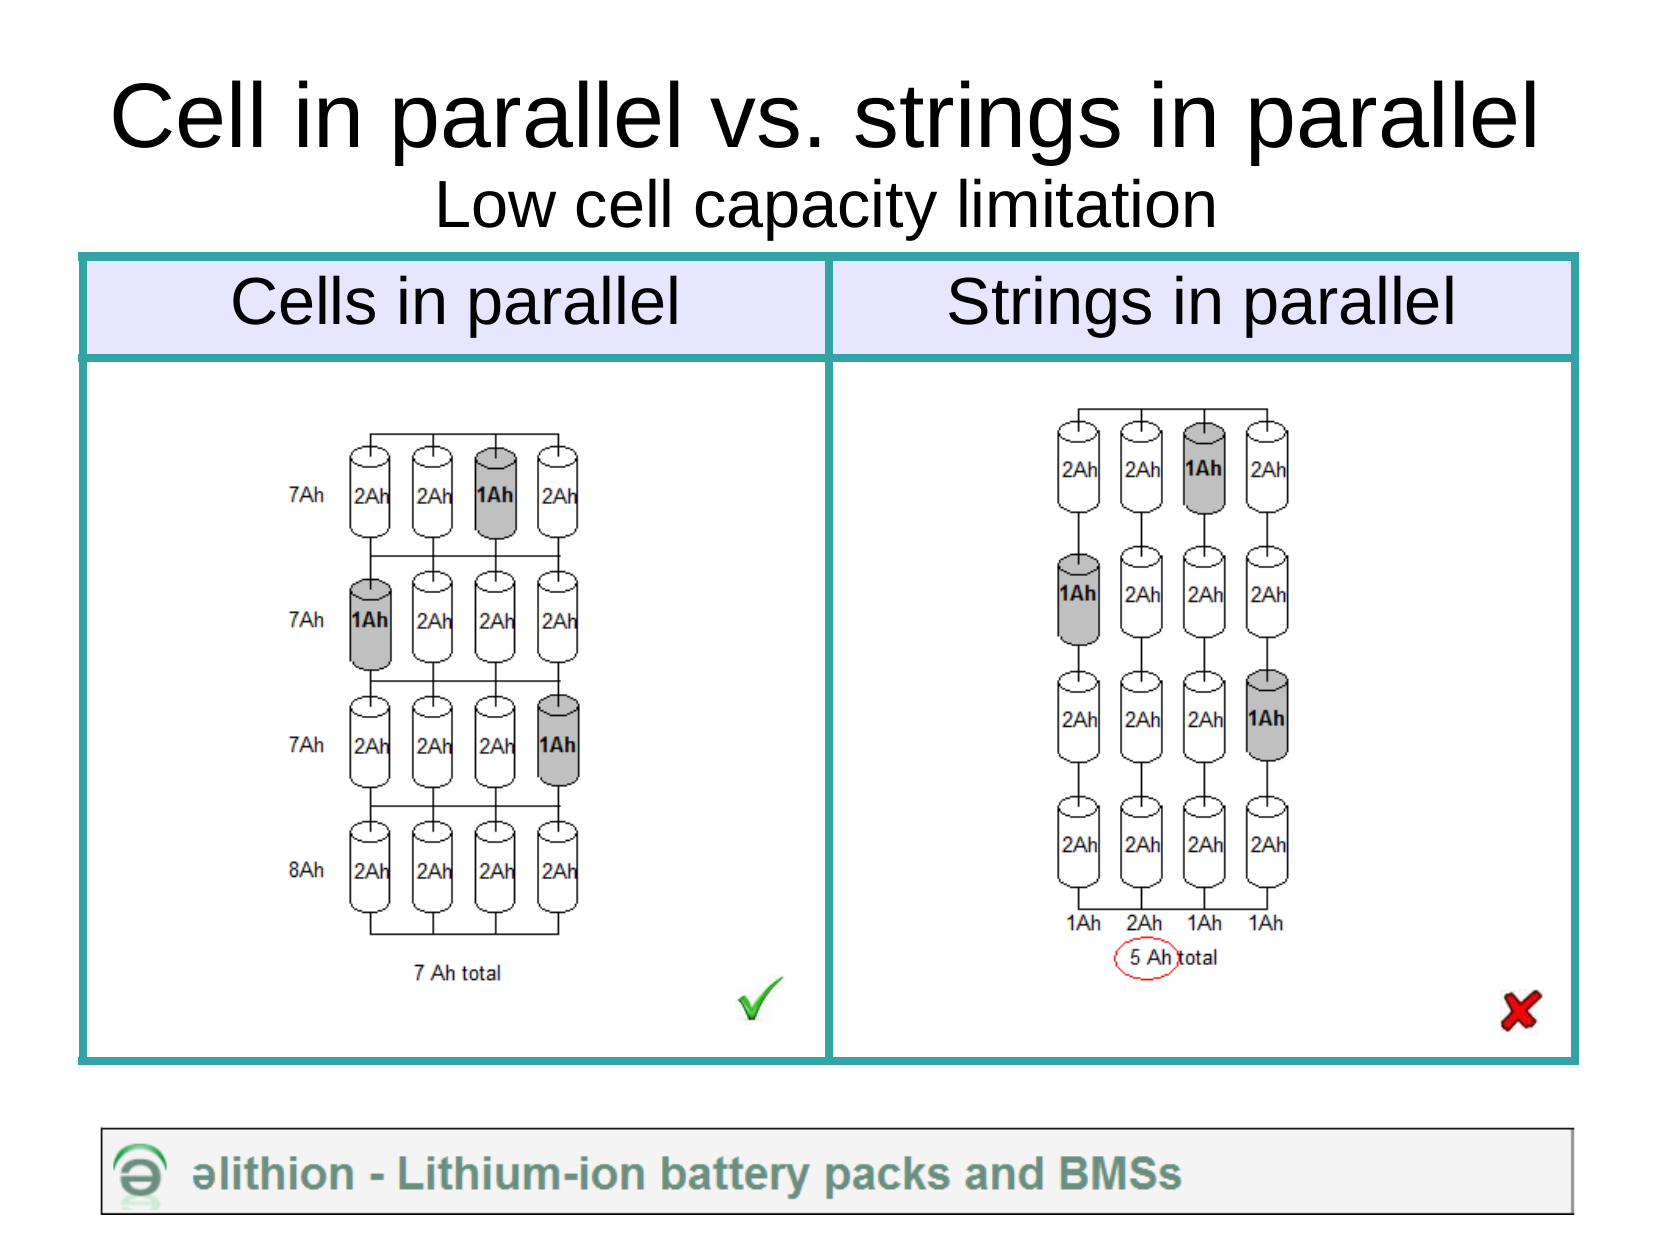

# Cell in parallel vs. strings in parallel Low cell capacity limitation
| Cells in parallel | Strings in parallel |
| --- | --- |
| | |